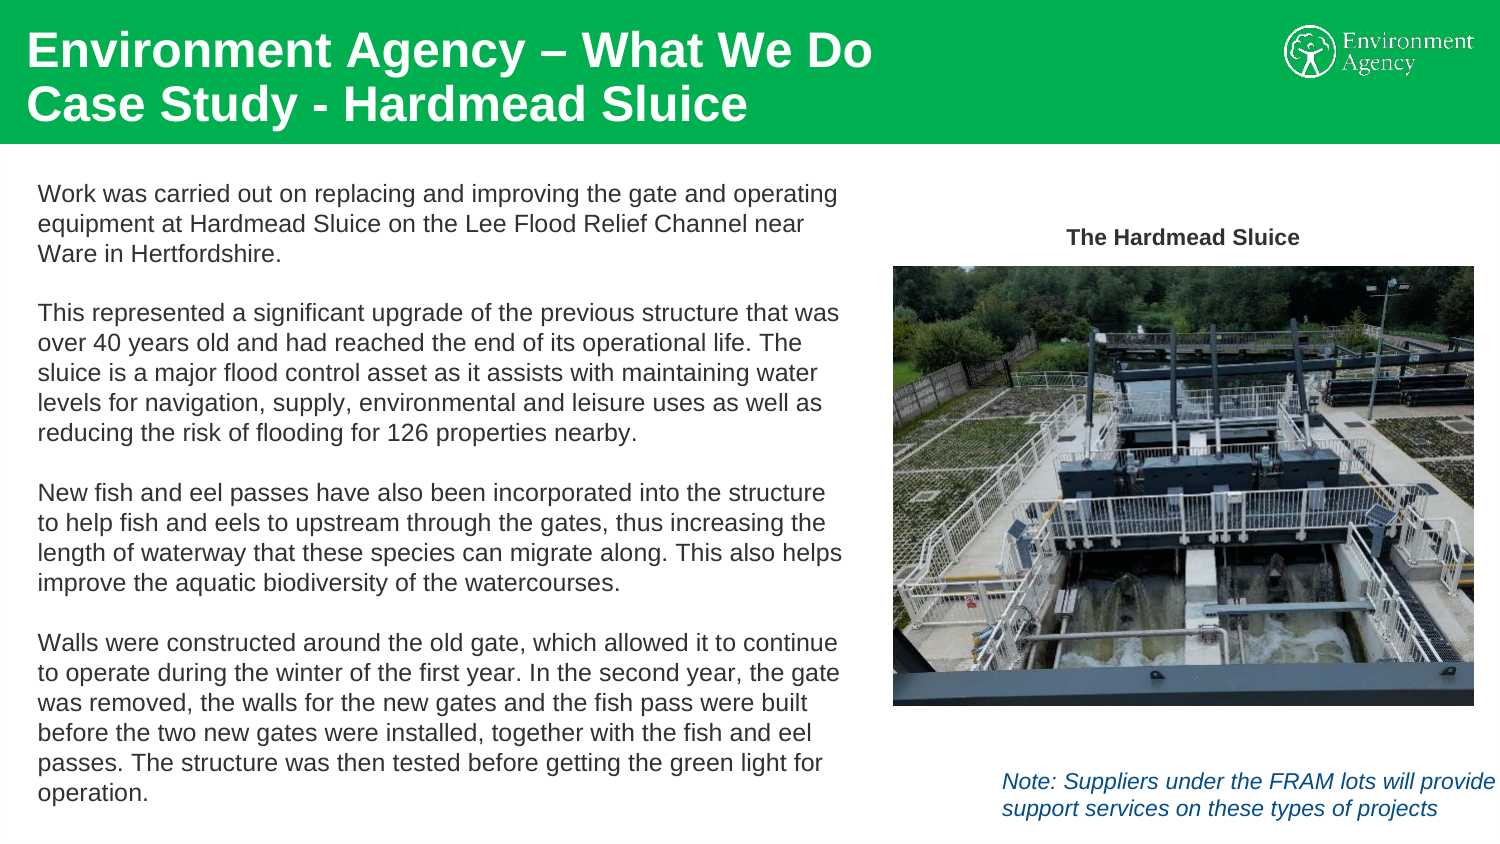

# Environment Agency – What We Do Case Study - Hardmead Sluice
Work was carried out on replacing and improving the gate and operating equipment at Hardmead Sluice on the Lee Flood Relief Channel near Ware in Hertfordshire.
This represented a significant upgrade of the previous structure that was over 40 years old and had reached the end of its operational life. The sluice is a major flood control asset as it assists with maintaining water levels for navigation, supply, environmental and leisure uses as well as reducing the risk of flooding for 126 properties nearby.
New fish and eel passes have also been incorporated into the structure to help fish and eels to upstream through the gates, thus increasing the length of waterway that these species can migrate along. This also helps improve the aquatic biodiversity of the watercourses.
Walls were constructed around the old gate, which allowed it to continue to operate during the winter of the first year. In the second year, the gate was removed, the walls for the new gates and the fish pass were built before the two new gates were installed, together with the fish and eel passes. The structure was then tested before getting the green light for operation.
The Hardmead Sluice
Note: Suppliers under the FRAM lots will provide support services on these types of projects